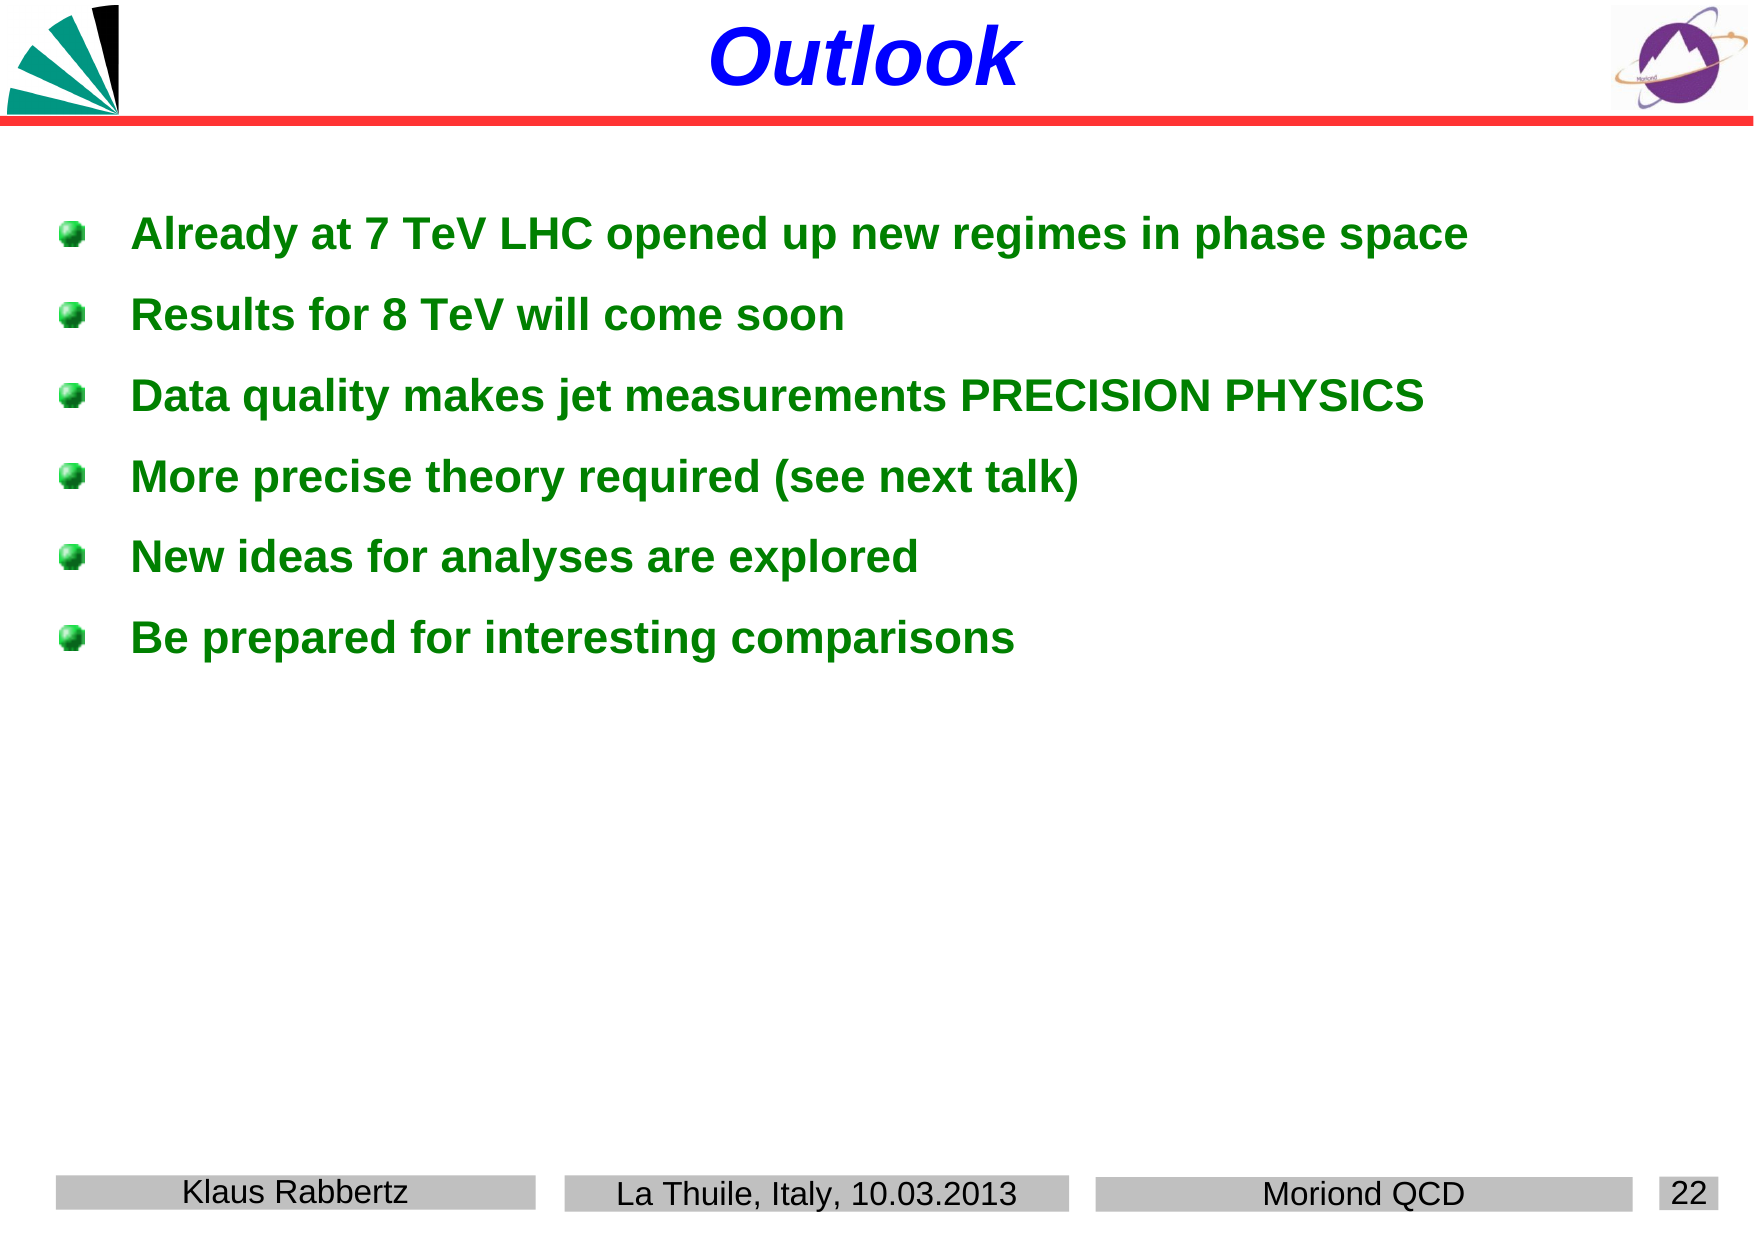

# Outlook
Already at 7 TeV LHC opened up new regimes in phase space
Results for 8 TeV will come soon
Data quality makes jet measurements PRECISION PHYSICS
More precise theory required (see next talk)
New ideas for analyses are explored
Be prepared for interesting comparisons